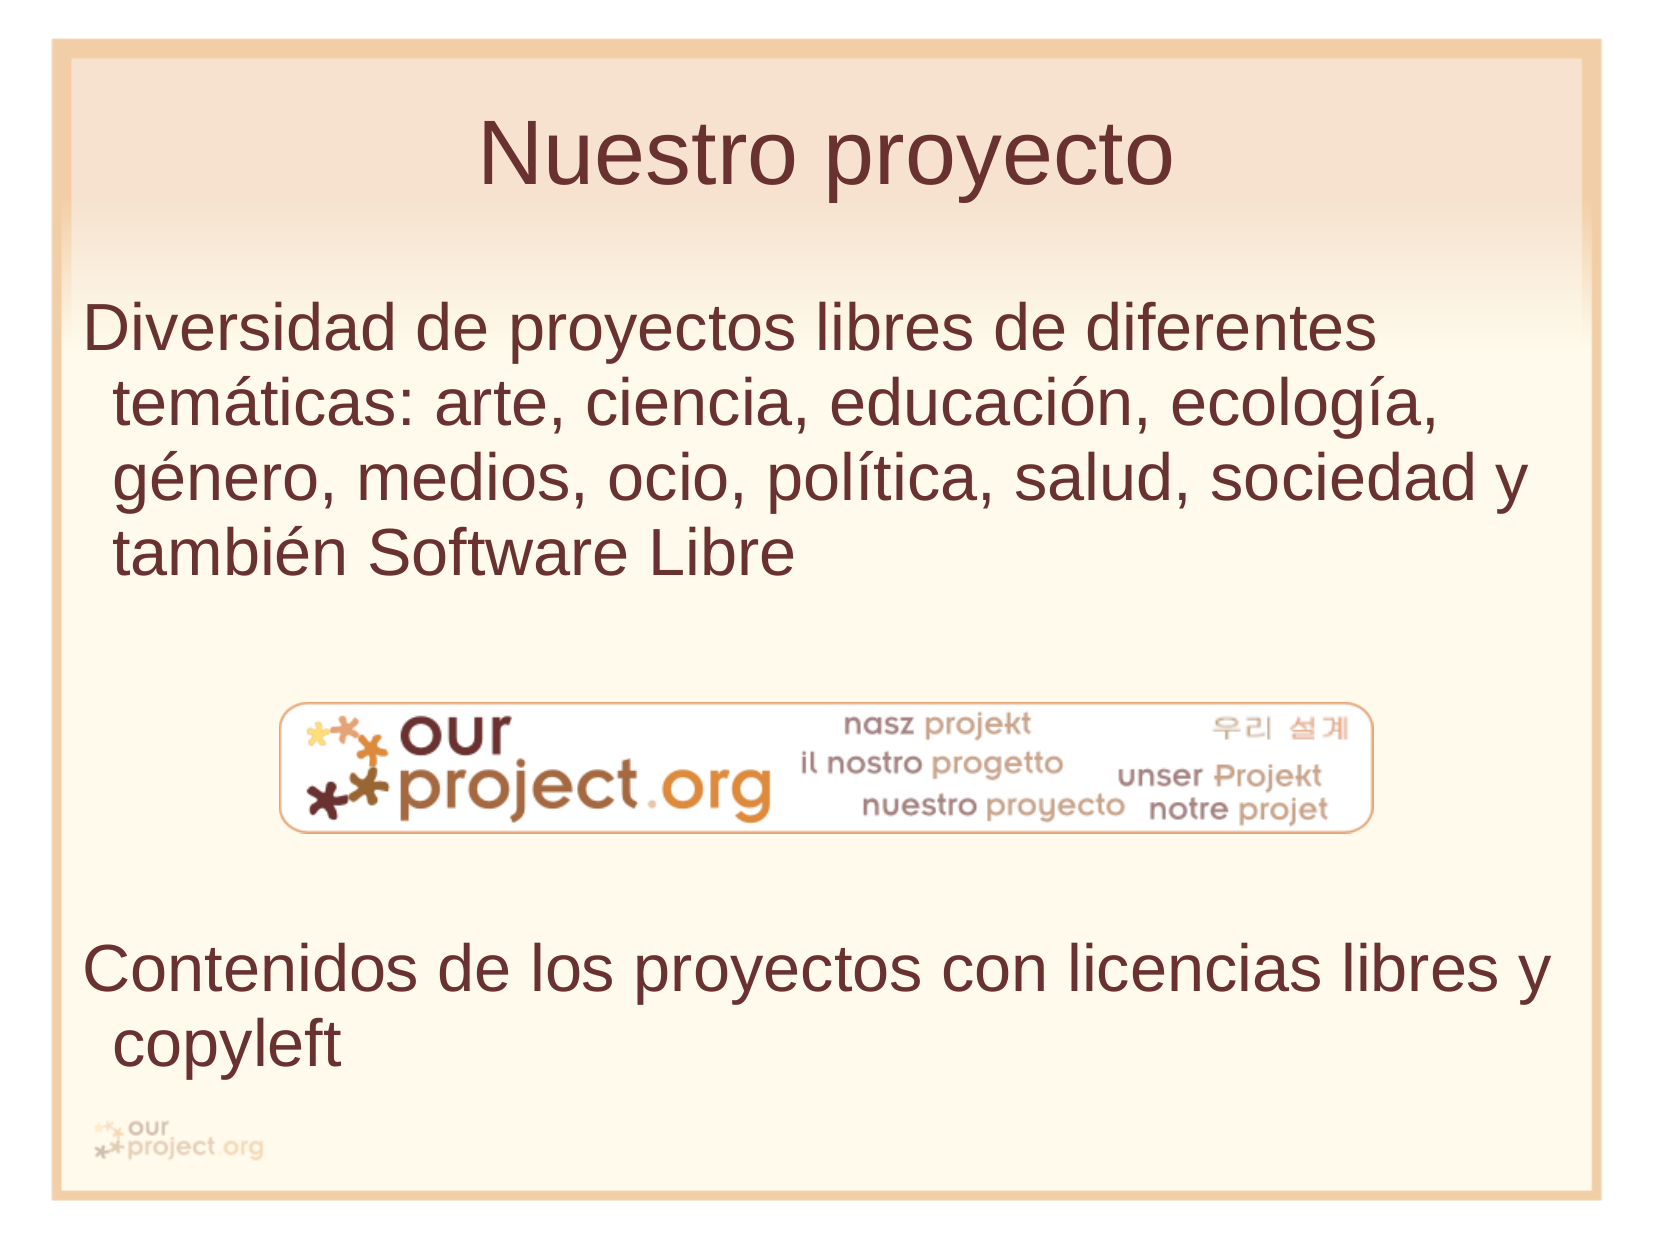

# Nuestro proyecto
Diversidad de proyectos libres de diferentes temáticas: arte, ciencia, educación, ecología, género, medios, ocio, política, salud, sociedad y también Software Libre
Contenidos de los proyectos con licencias libres y copyleft